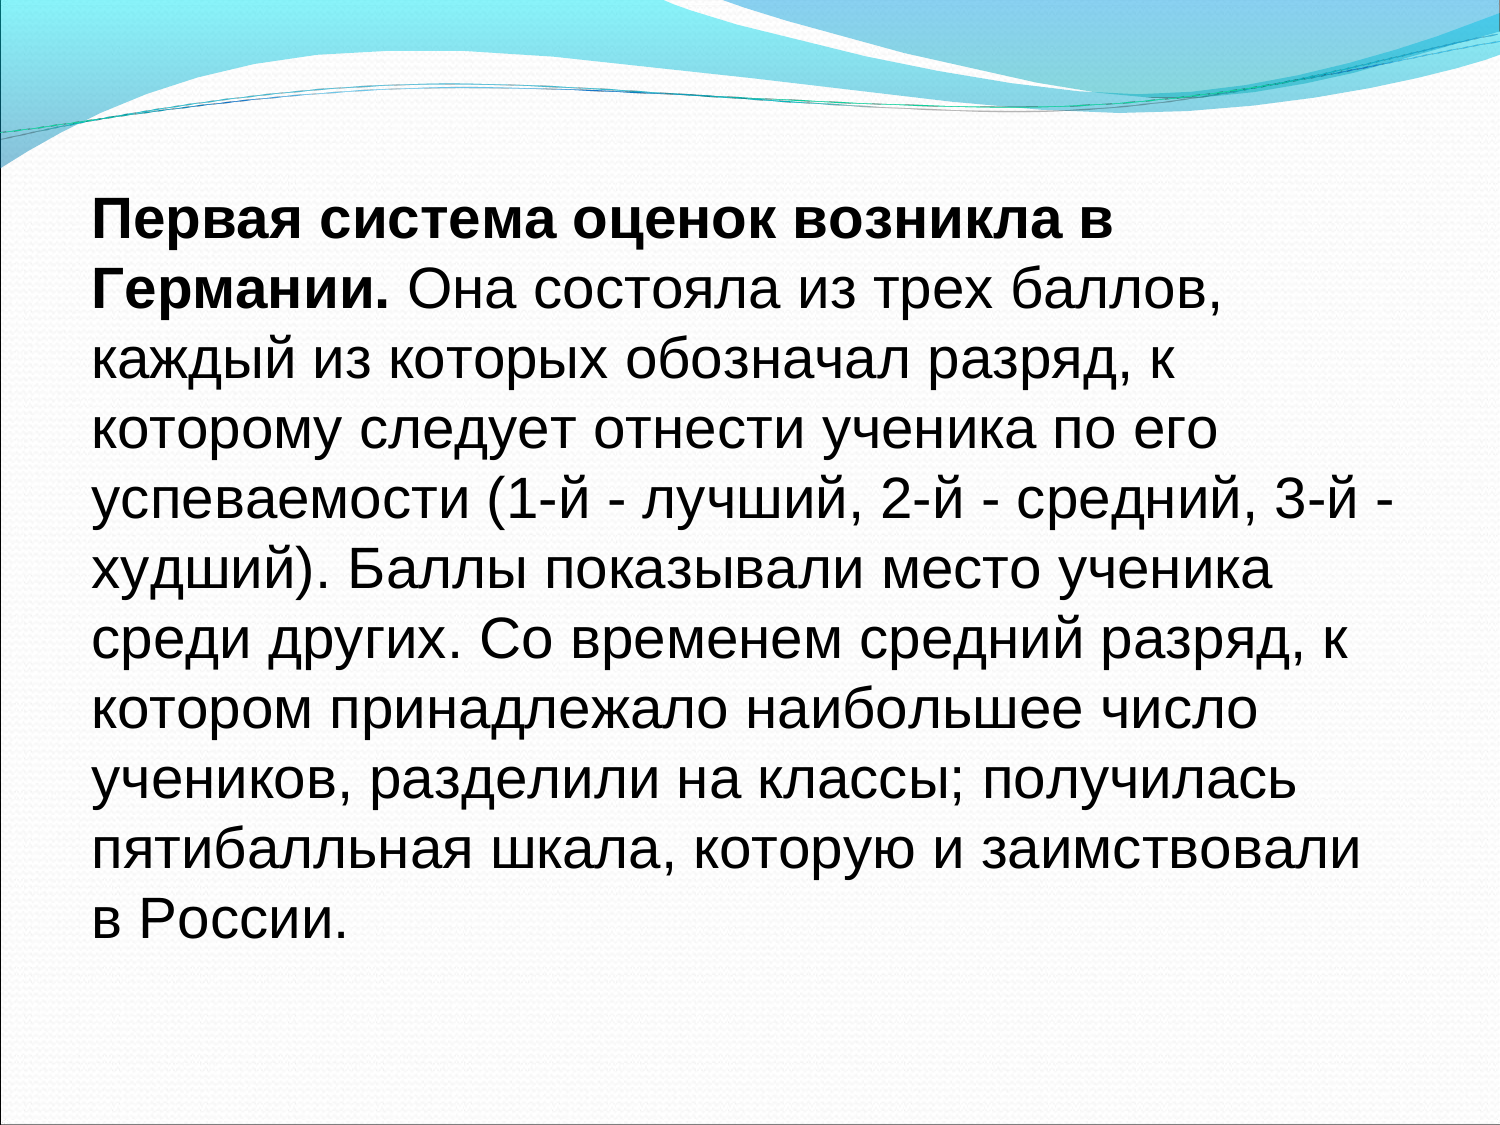

#
Первая система оценок возникла в Германии. Она состояла из трех бaллов, каждый из которых обозначал разряд, к которому следует отнести ученика по его успеваемости (1-й - лучший, 2-й - средний, 3-й - худший). Баллы показывали место ученика среди других. Со временем средний разряд, к котором принадлежало наибольшее число учеников, разделили на классы; получилась пятибалльная шкала, которую и заимствовали в России.